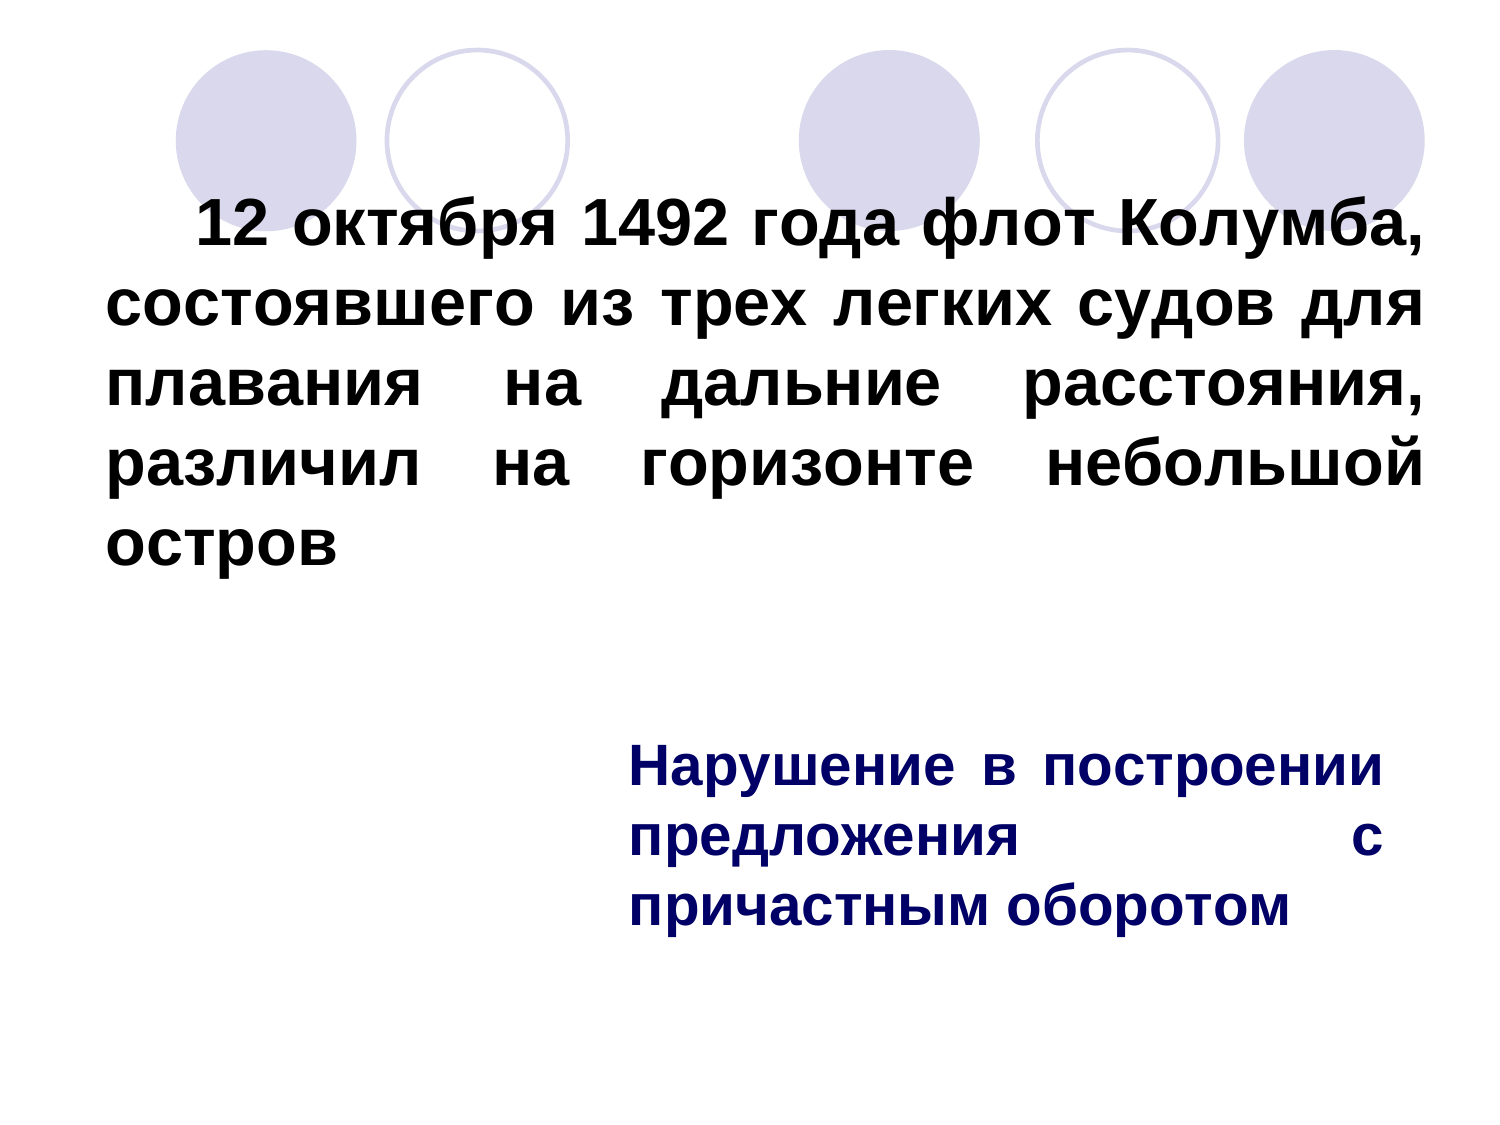

# 12 октября 1492 года флот Колумба, состоявшего из трех легких судов для плавания на дальние расстояния, различил на горизонте небольшой остров
Нарушение в построении предложения с причастным оборотом